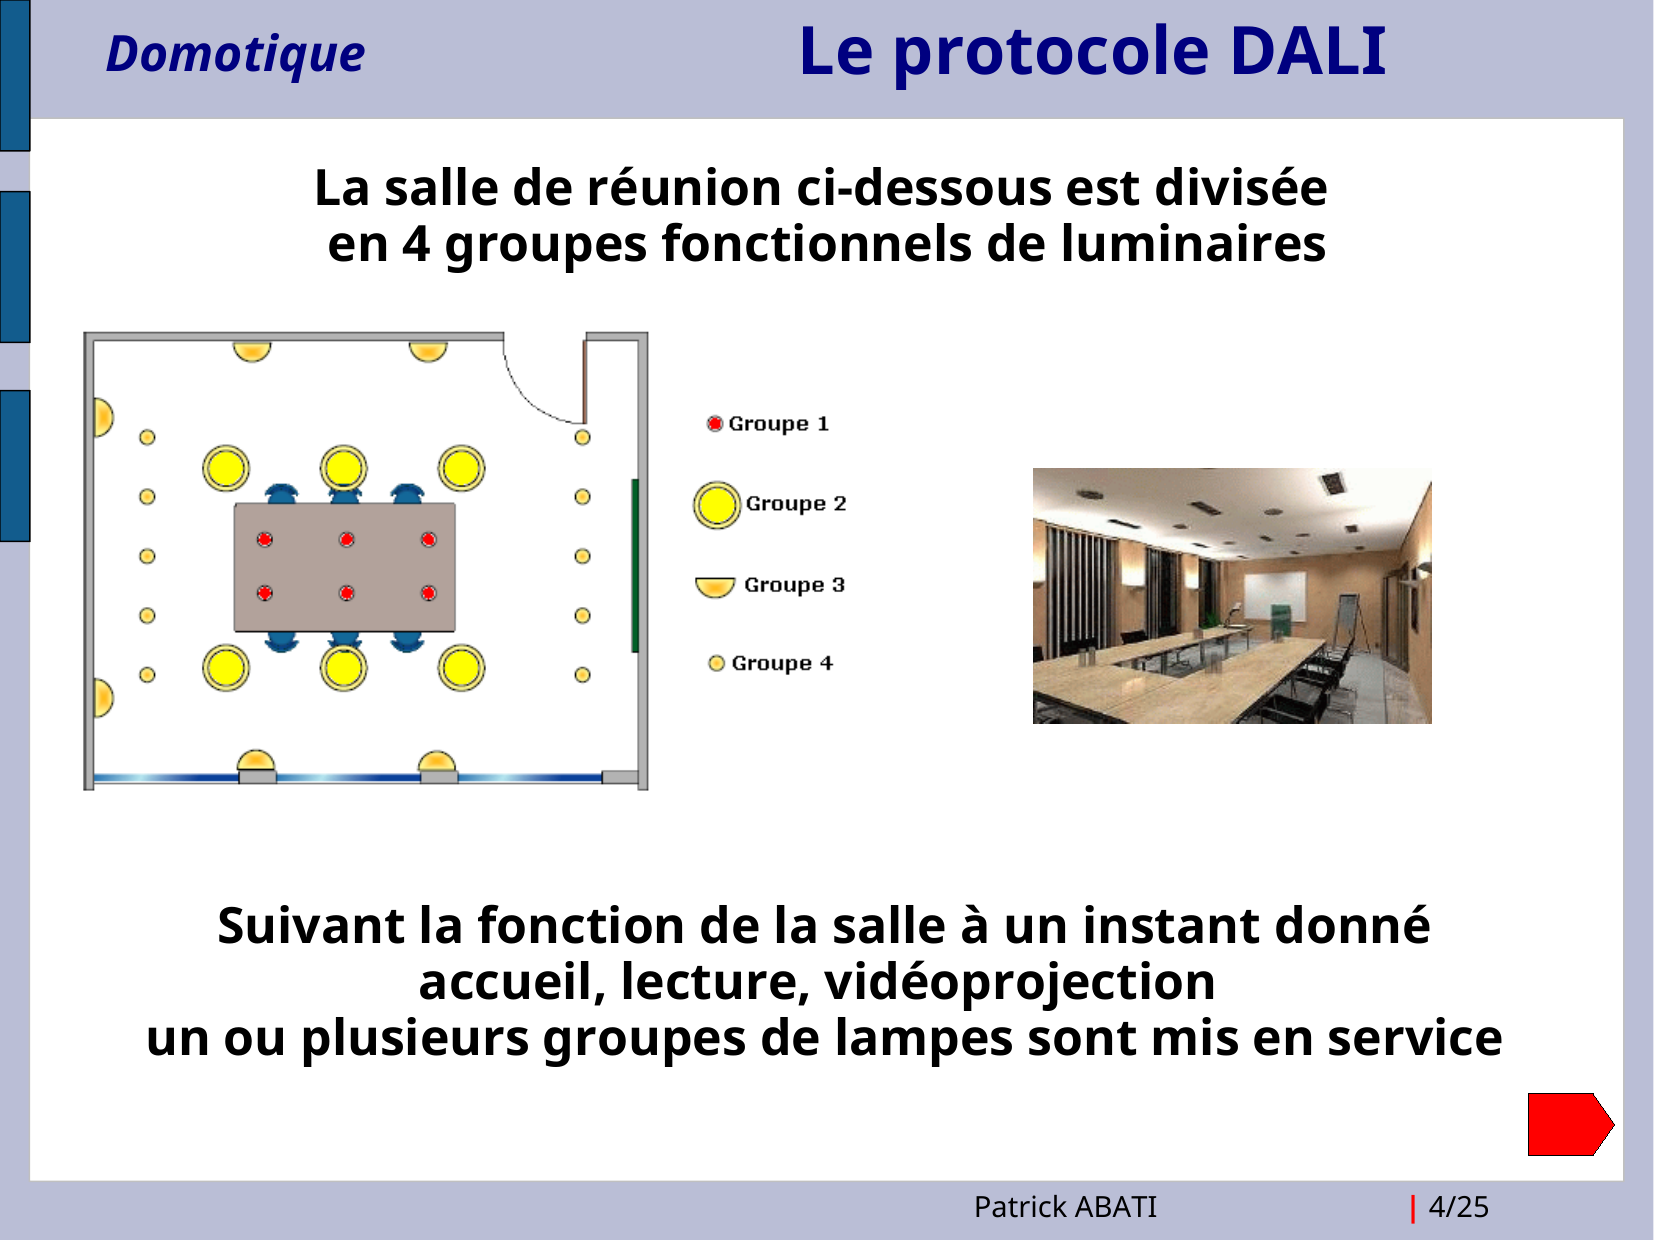

La salle de réunion ci-dessous est divisée
en 4 groupes fonctionnels de luminaires
Suivant la fonction de la salle à un instant donné
accueil, lecture, vidéoprojection
un ou plusieurs groupes de lampes sont mis en service